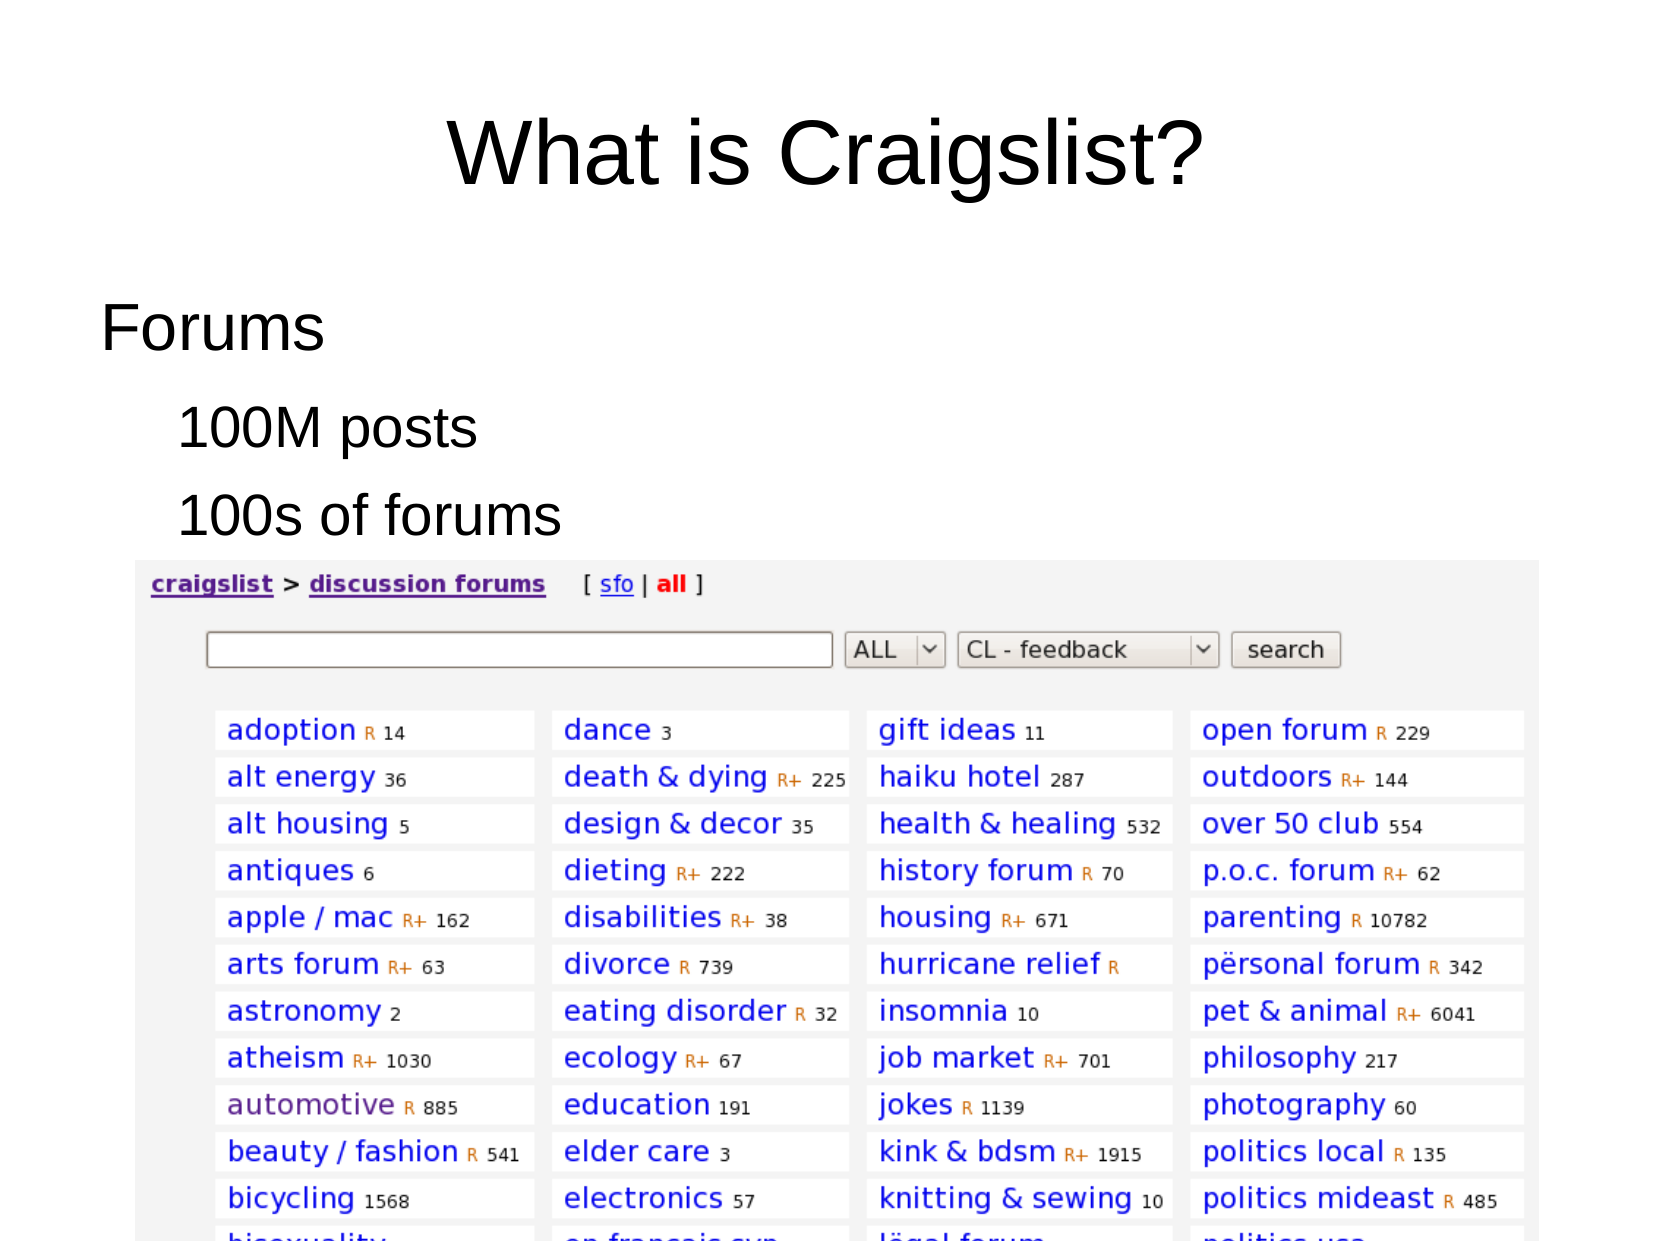

# What is Craigslist?
Forums
100M posts
100s of forums